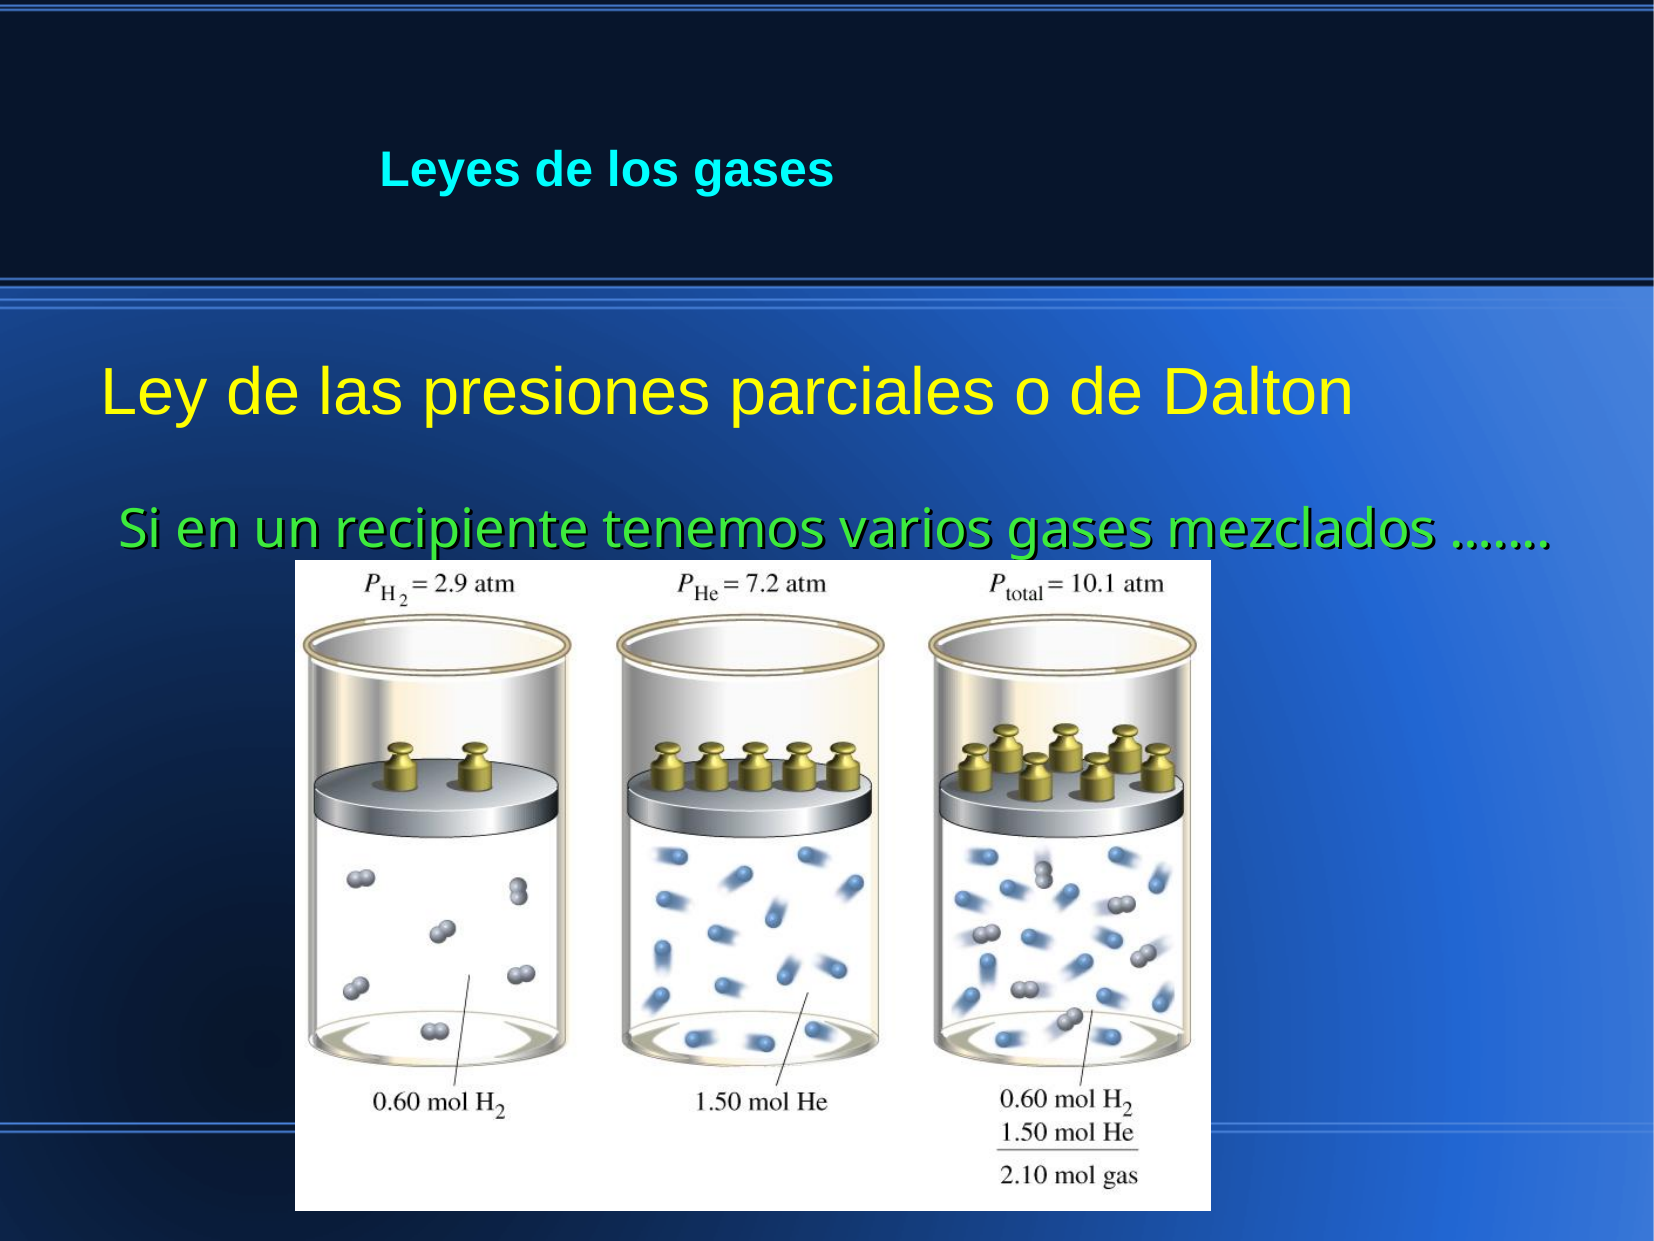

# Leyes de los gases
Ley de las presiones parciales o de Dalton
Si en un recipiente tenemos varios gases mezclados …....